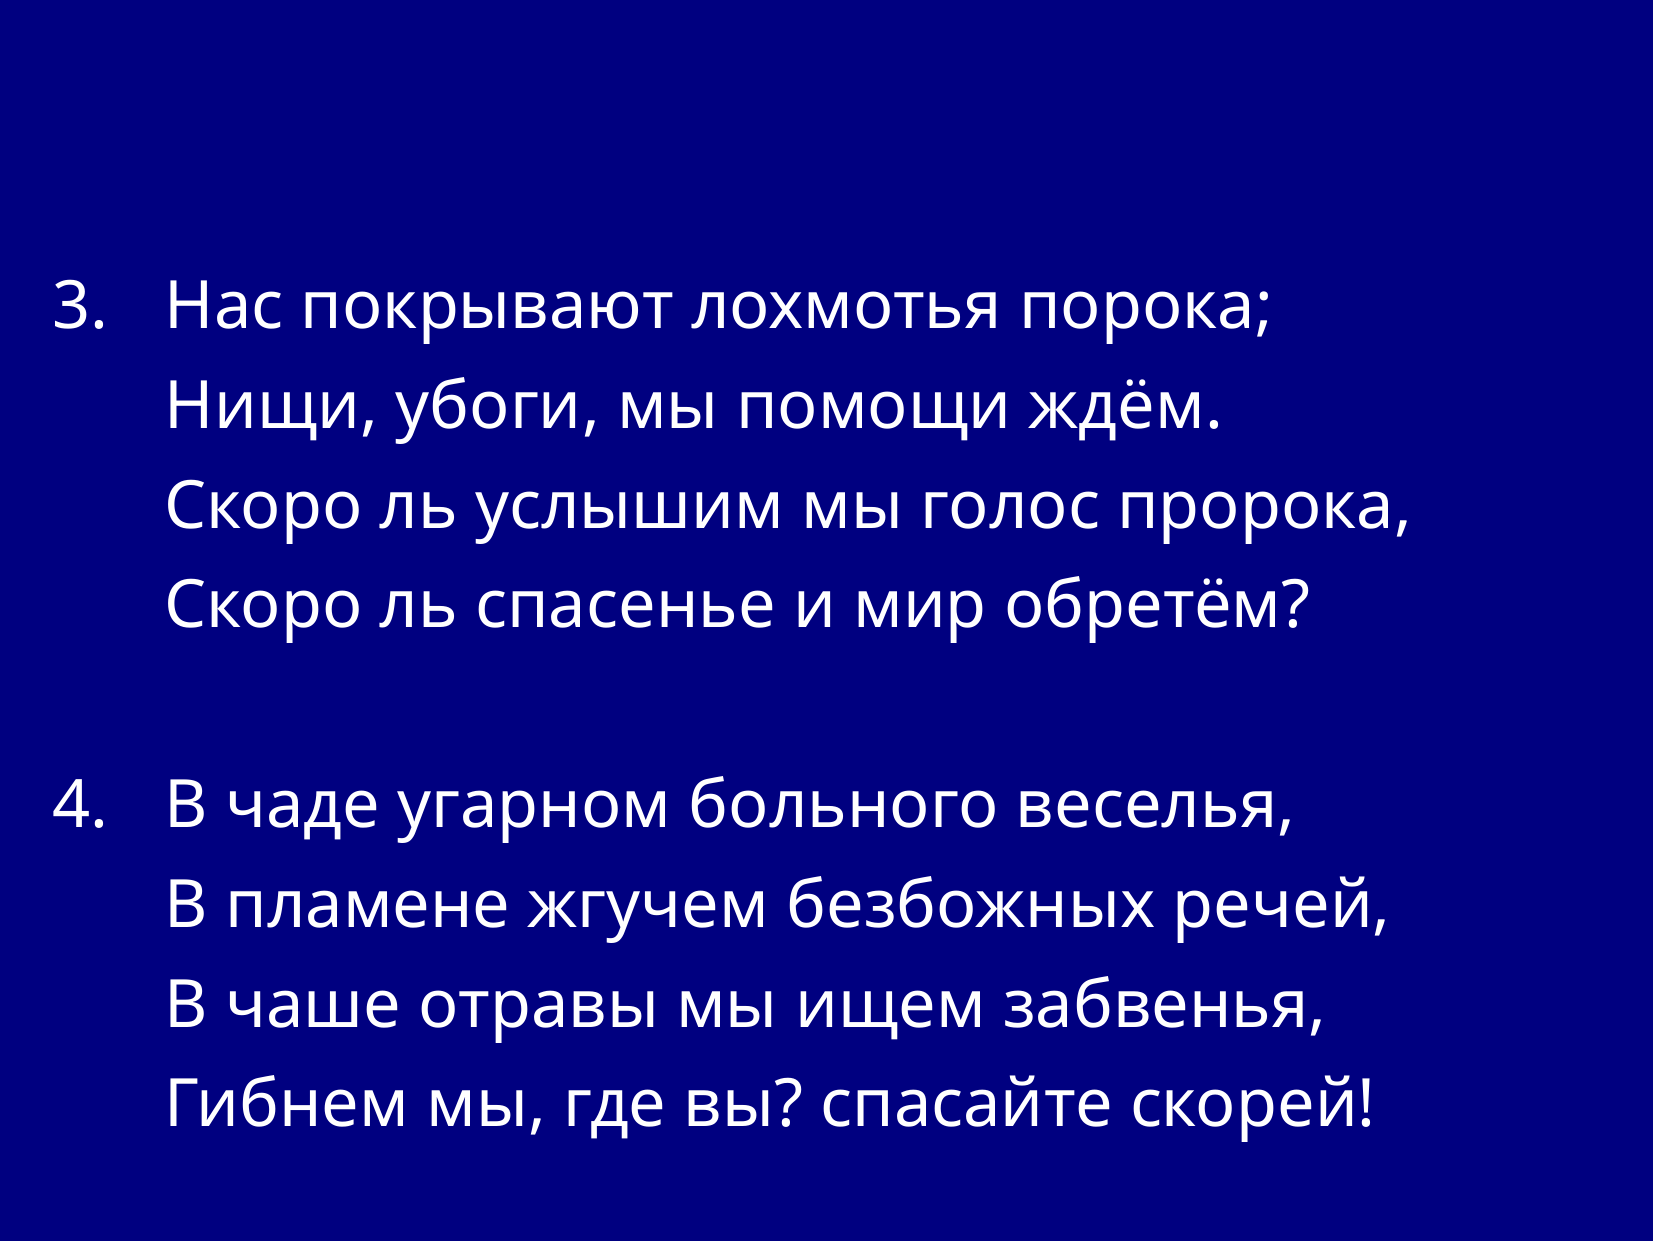

3.	Нас покрывают лохмотья порока;
	Нищи, убоги, мы помощи ждём.
	Скоро ль услышим мы голос пророка,
	Скоро ль спасенье и мир обретём?
4.	В чаде угарном больного веселья,
	В пламене жгучем безбожных речей,
	В чаше отравы мы ищем забвенья,
	Гибнем мы, где вы? спасайте скорей!